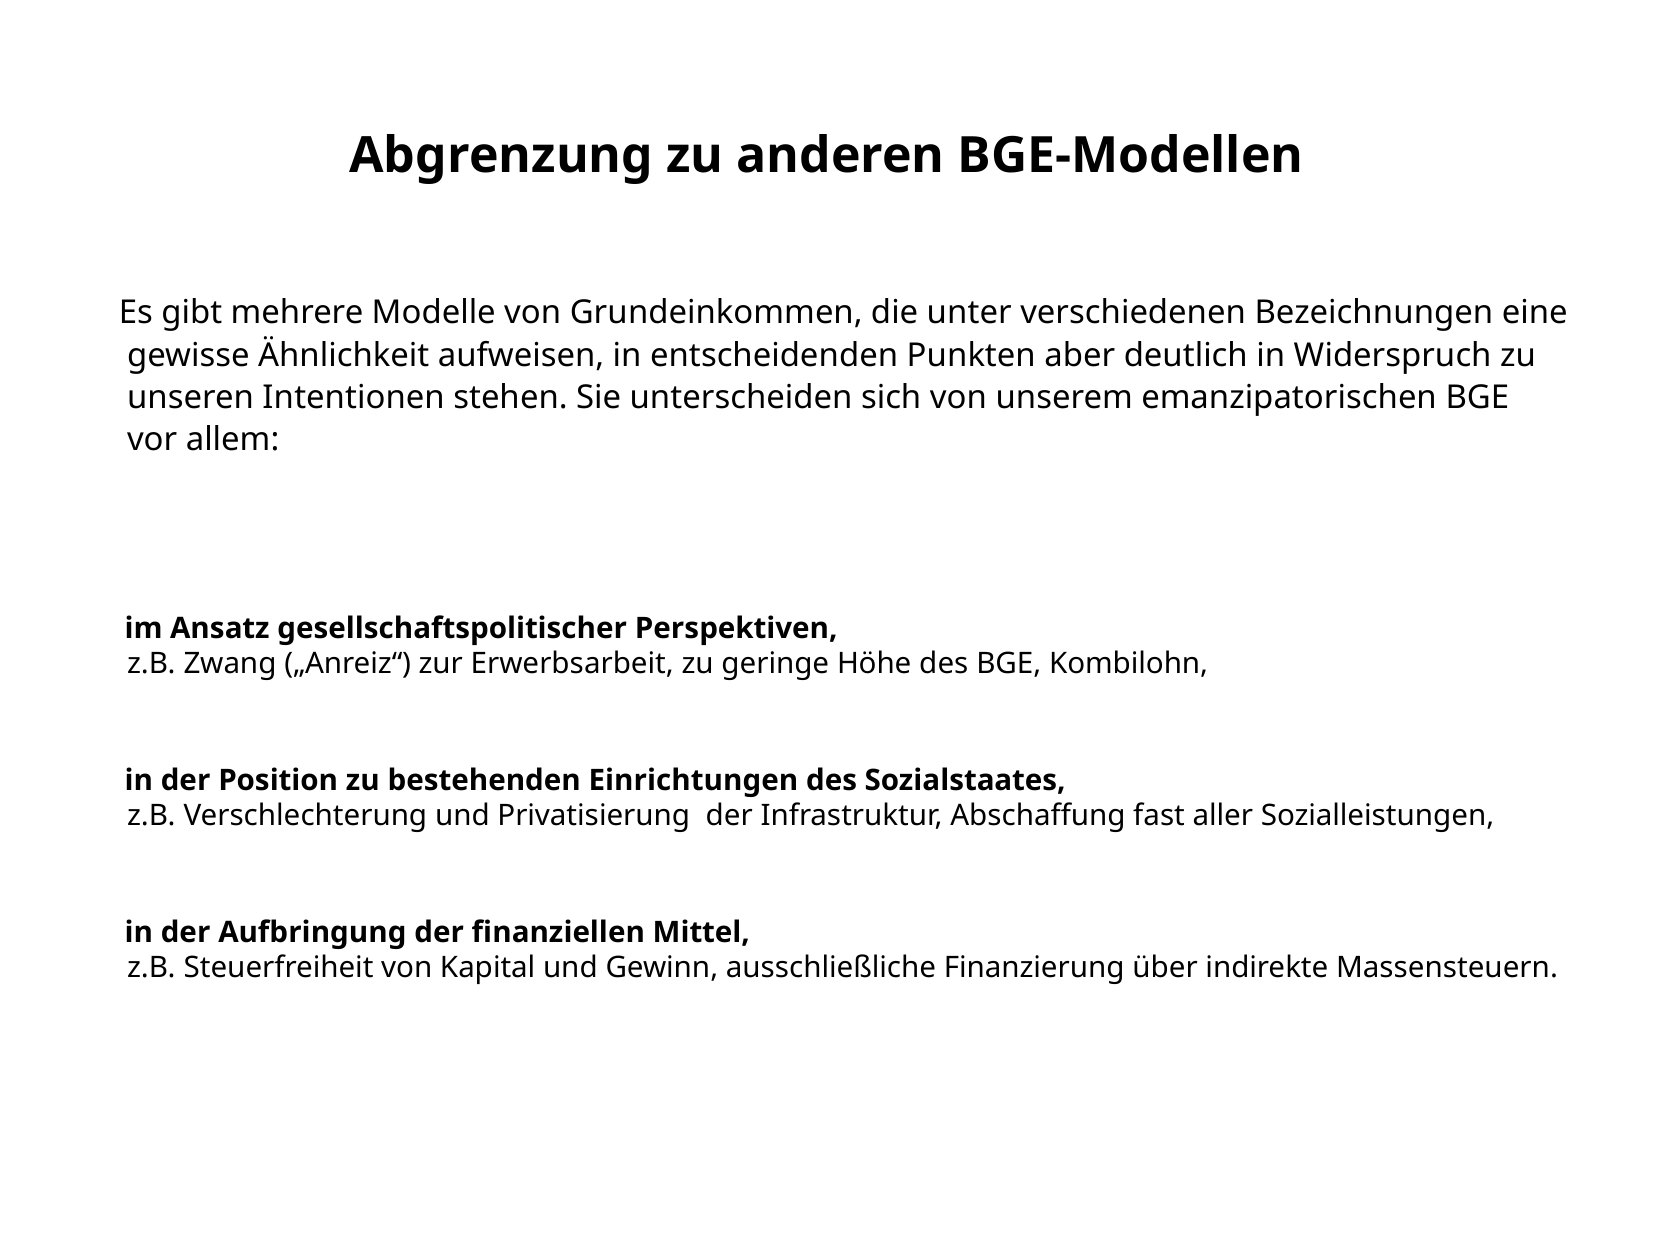

# Abgrenzung zu anderen BGE-Modellen
 Es gibt mehrere Modelle von Grundeinkommen, die unter verschiedenen Bezeichnungen eine gewisse Ähnlichkeit aufweisen, in entscheidenden Punkten aber deutlich in Widerspruch zu unseren Intentionen stehen. Sie unterscheiden sich von unserem emanzipatorischen BGE vor allem:
 im Ansatz gesellschaftspolitischer Perspektiven,
z.B. Zwang („Anreiz“) zur Erwerbsarbeit, zu geringe Höhe des BGE, Kombilohn,
 in der Position zu bestehenden Einrichtungen des Sozialstaates,
z.B. Verschlechterung und Privatisierung der Infrastruktur, Abschaffung fast aller Sozialleistungen,
 in der Aufbringung der finanziellen Mittel,
z.B. Steuerfreiheit von Kapital und Gewinn, ausschließliche Finanzierung über indirekte Massensteuern.